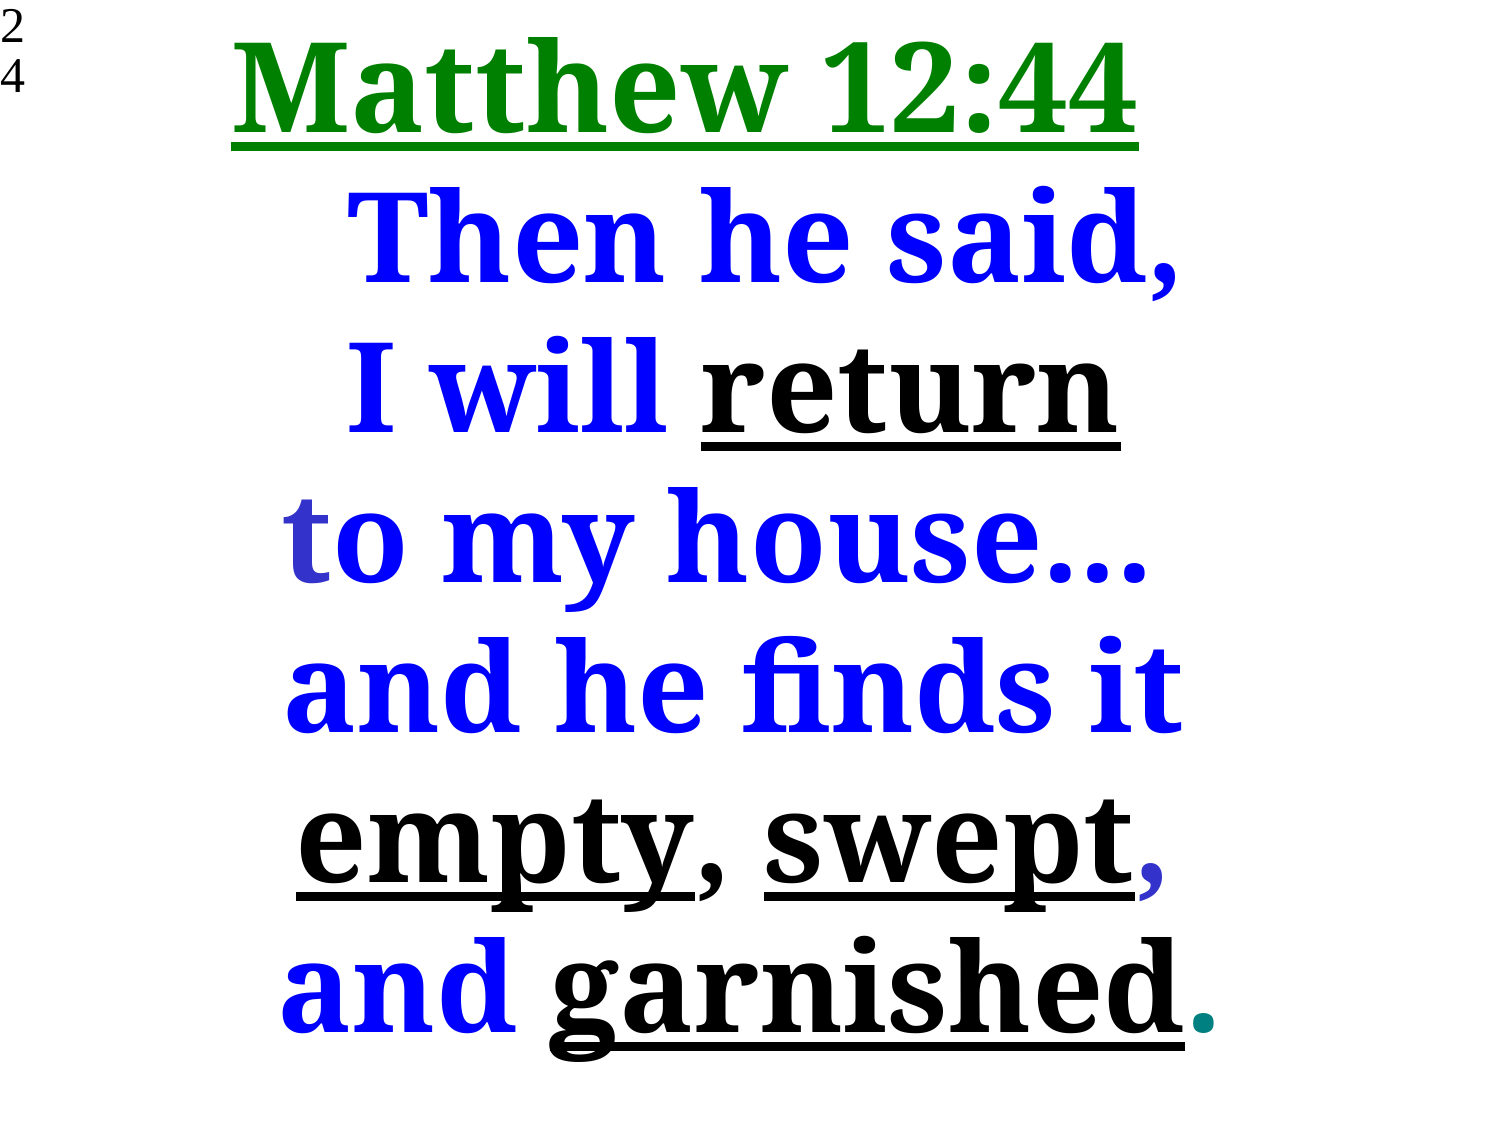

Matthew 12:44
 Then he said,
I will return
to my house...
and he finds it
empty, swept,
and garnished.